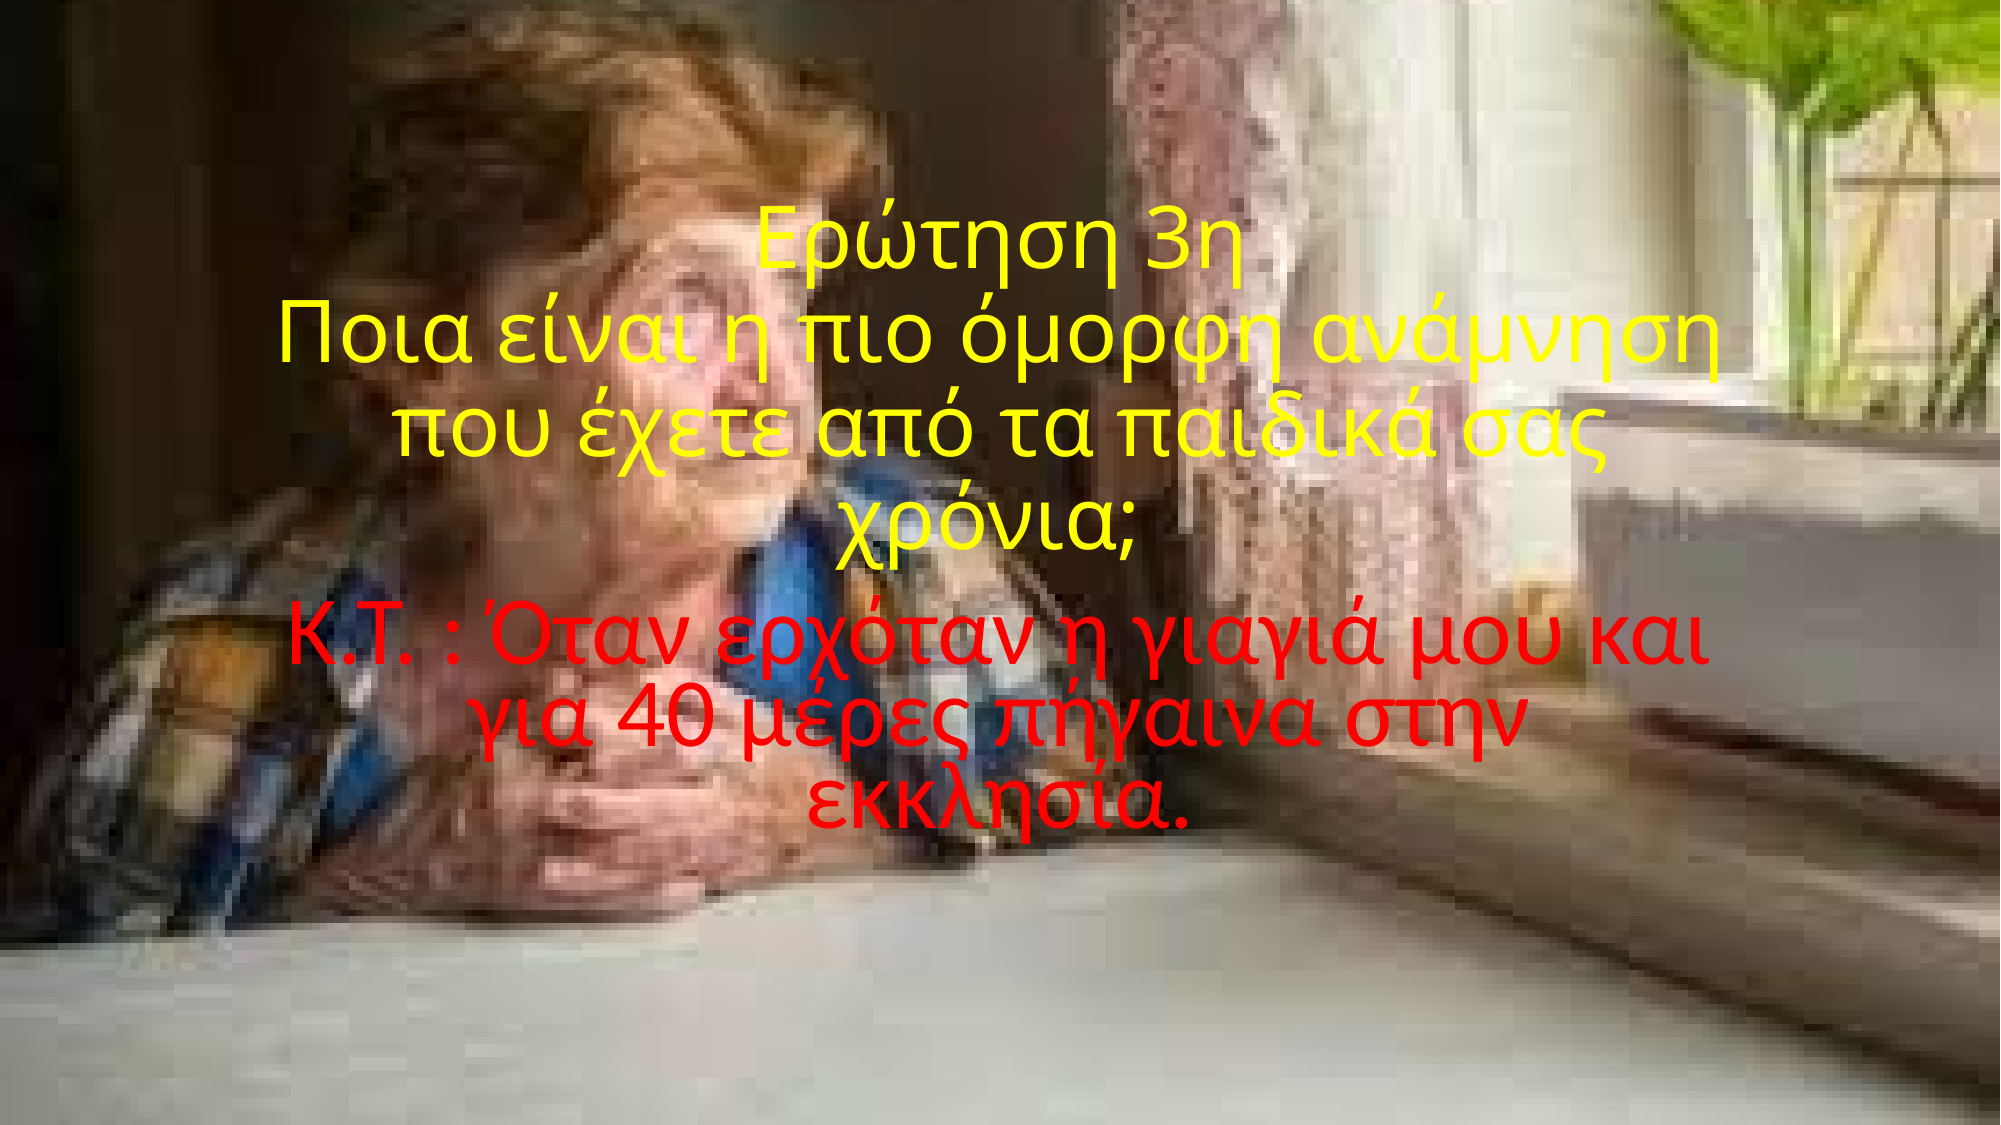

# Ερώτηση 3η Ποια είναι η πιο όμορφη ανάμνηση που έχετε από τα παιδικά σας χρόνια;
Κ.Τ. : Όταν ερχόταν η γιαγιά μου και για 40 μέρες πήγαινα στην εκκλησία.